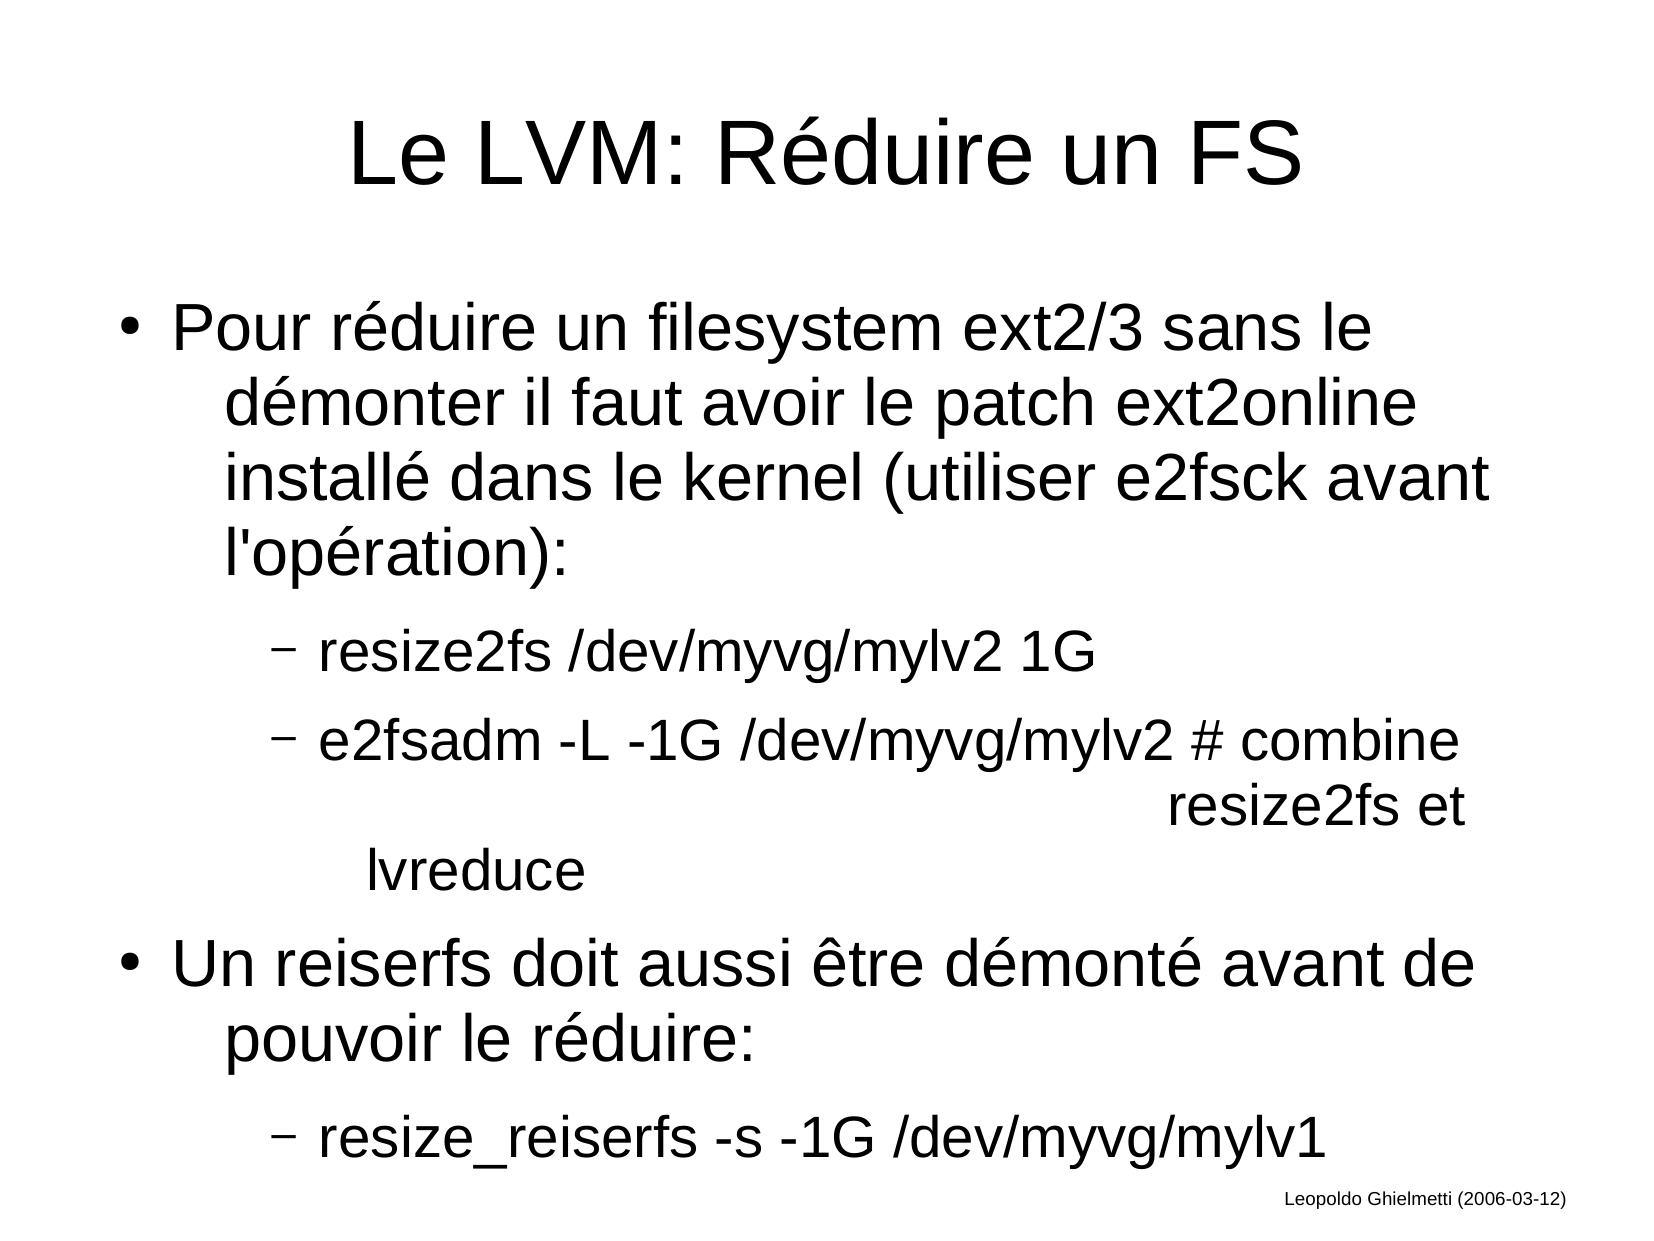

# Le LVM: Réduire un FS
Pour réduire un filesystem ext2/3 sans le démonter il faut avoir le patch ext2online installé dans le kernel (utiliser e2fsck avant l'opération):
resize2fs /dev/myvg/mylv2 1G
e2fsadm -L -1G /dev/myvg/mylv2 # combine	resize2fs et lvreduce
Un reiserfs doit aussi être démonté avant de pouvoir le réduire:
resize_reiserfs -s -1G /dev/myvg/mylv1
Leopoldo Ghielmetti (2006-03-12)